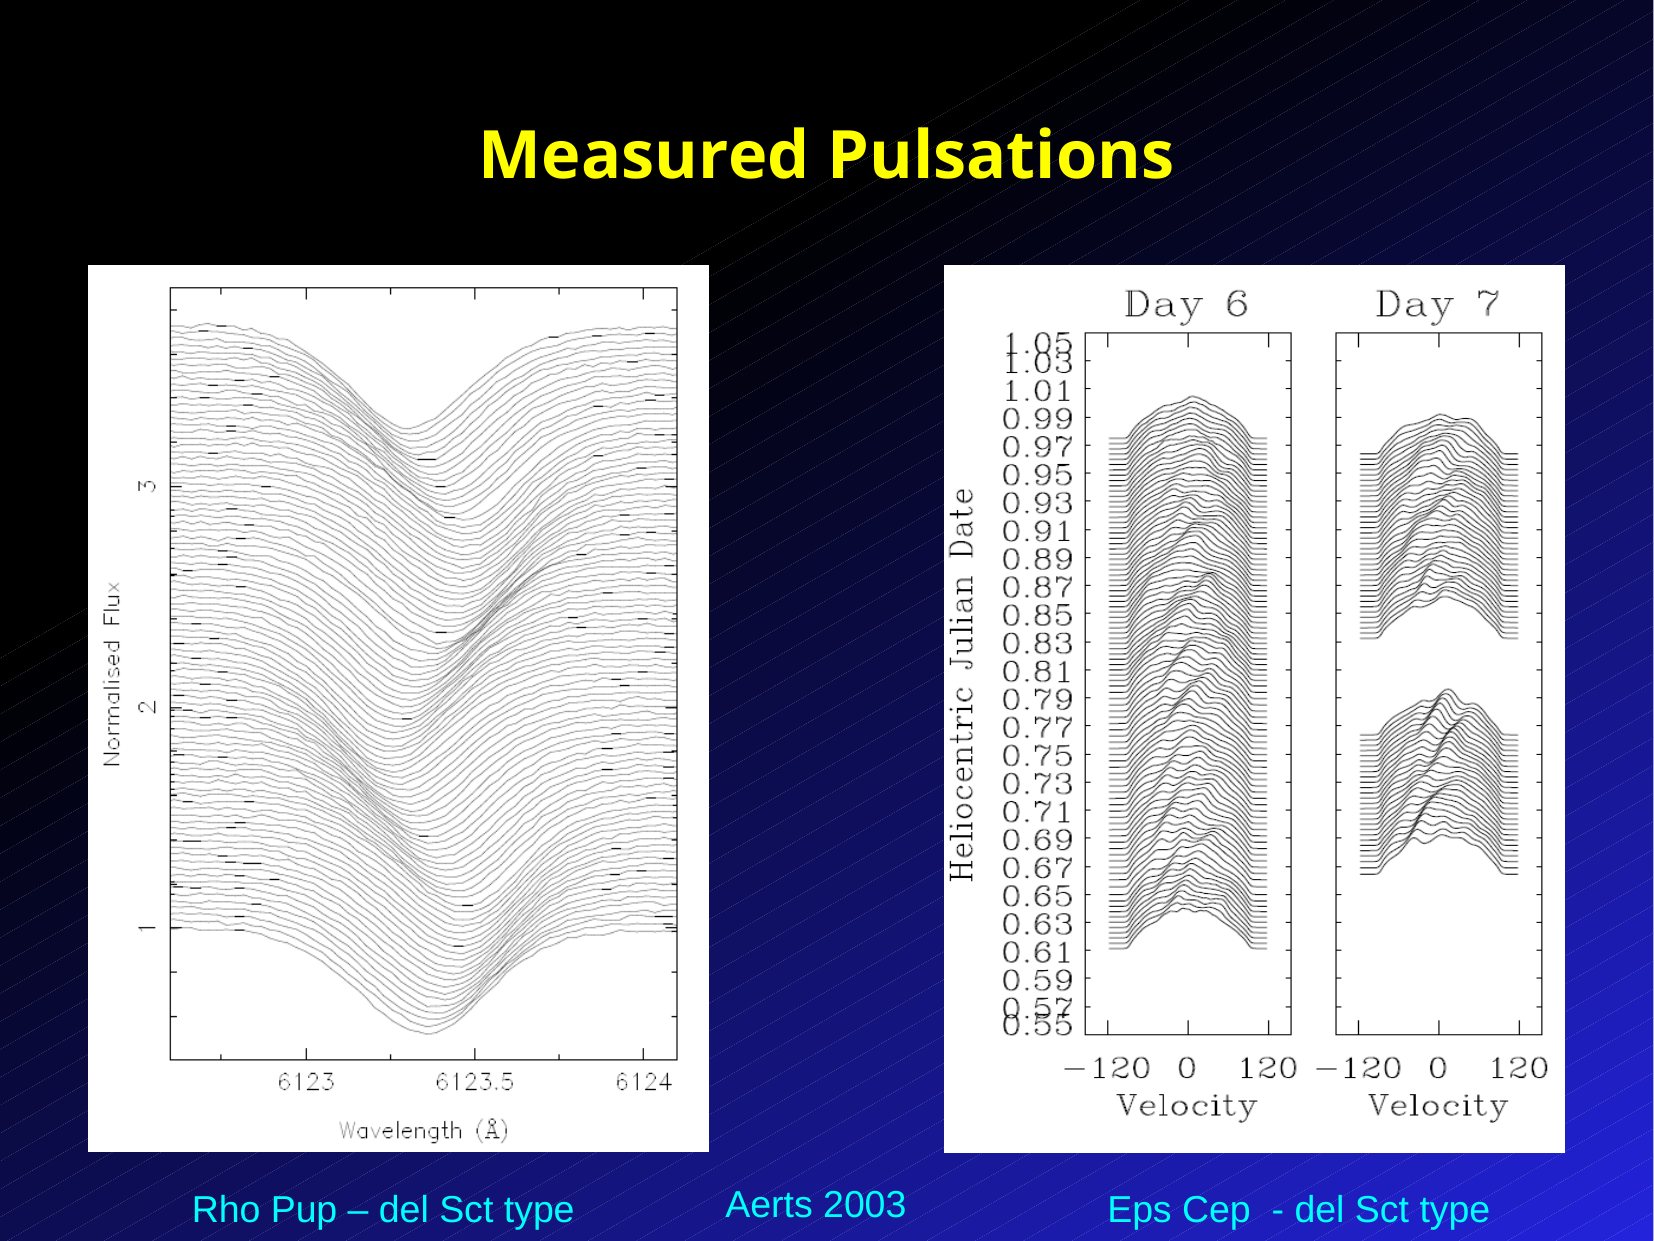

# Measured Pulsations
Aerts 2003
Rho Pup – del Sct type
Eps Cep - del Sct type